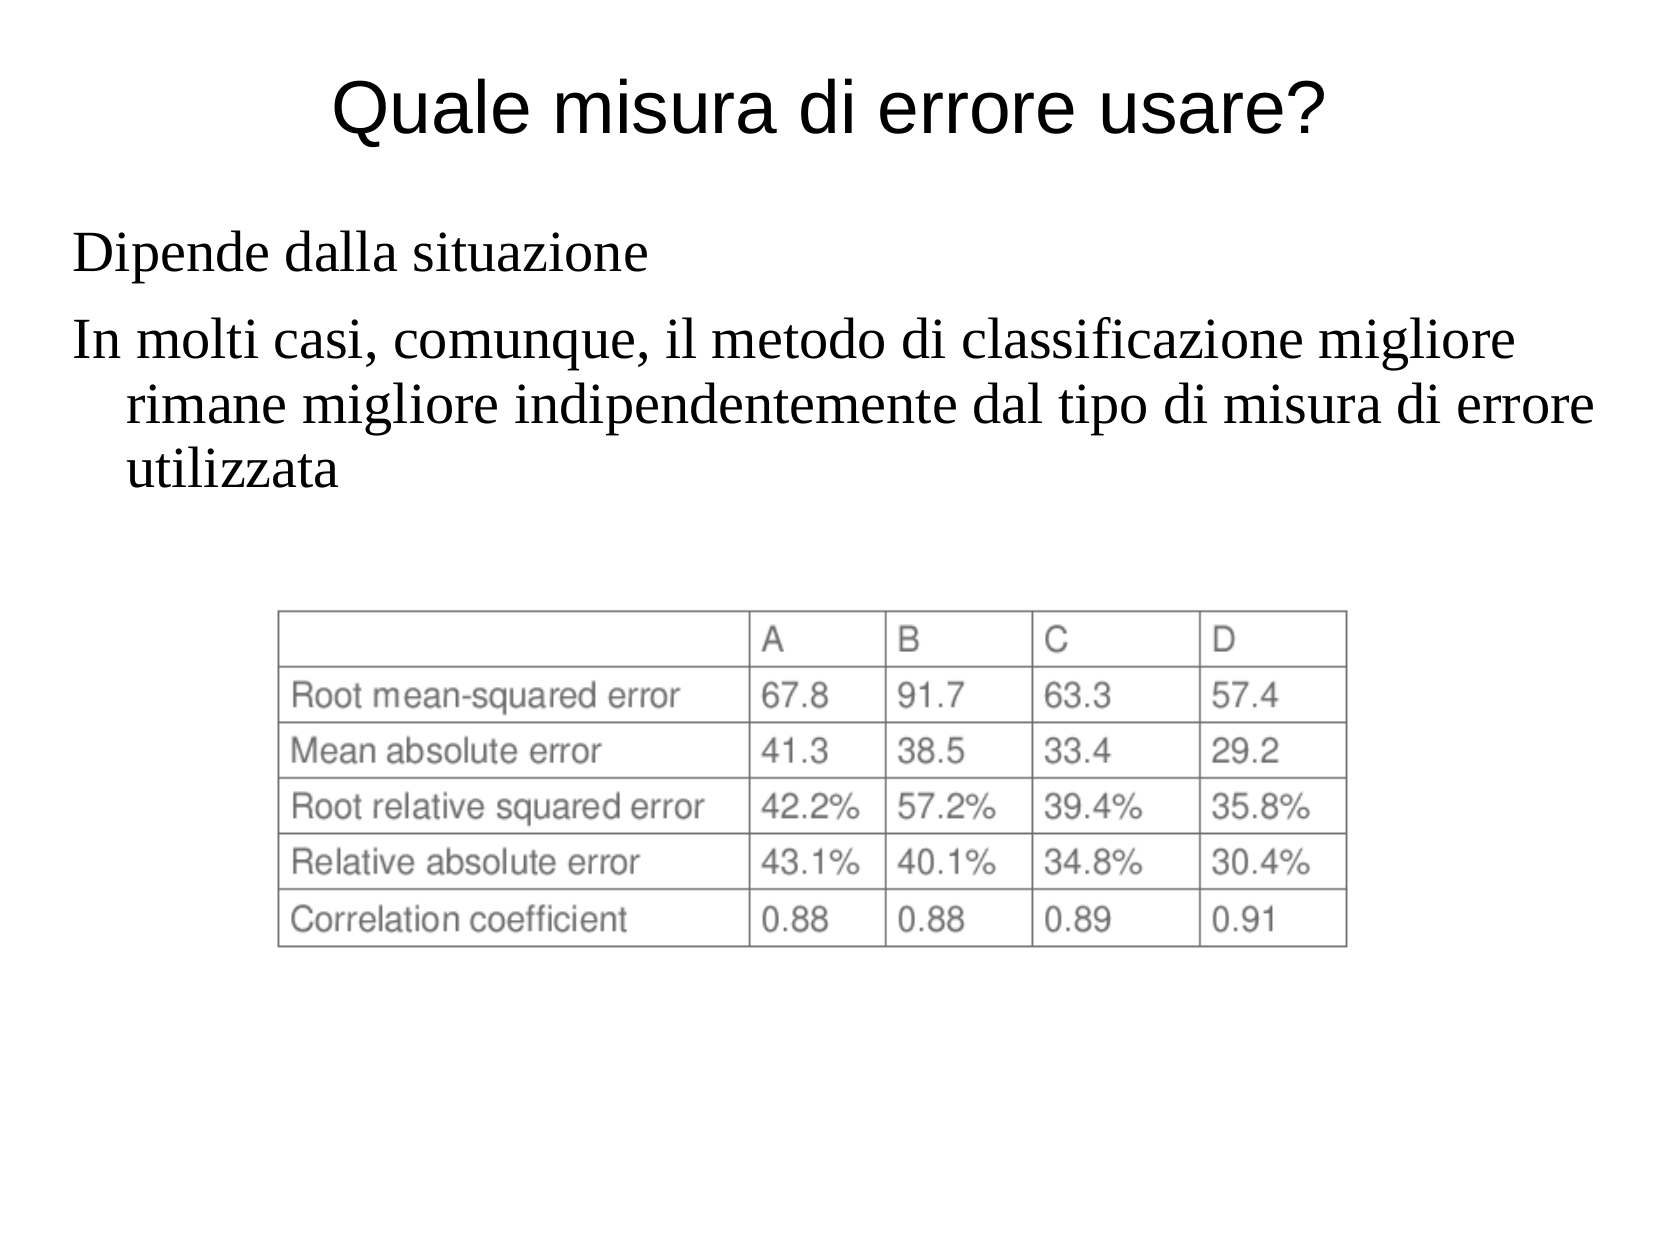

# Quale misura di errore usare?
Dipende dalla situazione
In molti casi, comunque, il metodo di classificazione migliore rimane migliore indipendentemente dal tipo di misura di errore utilizzata